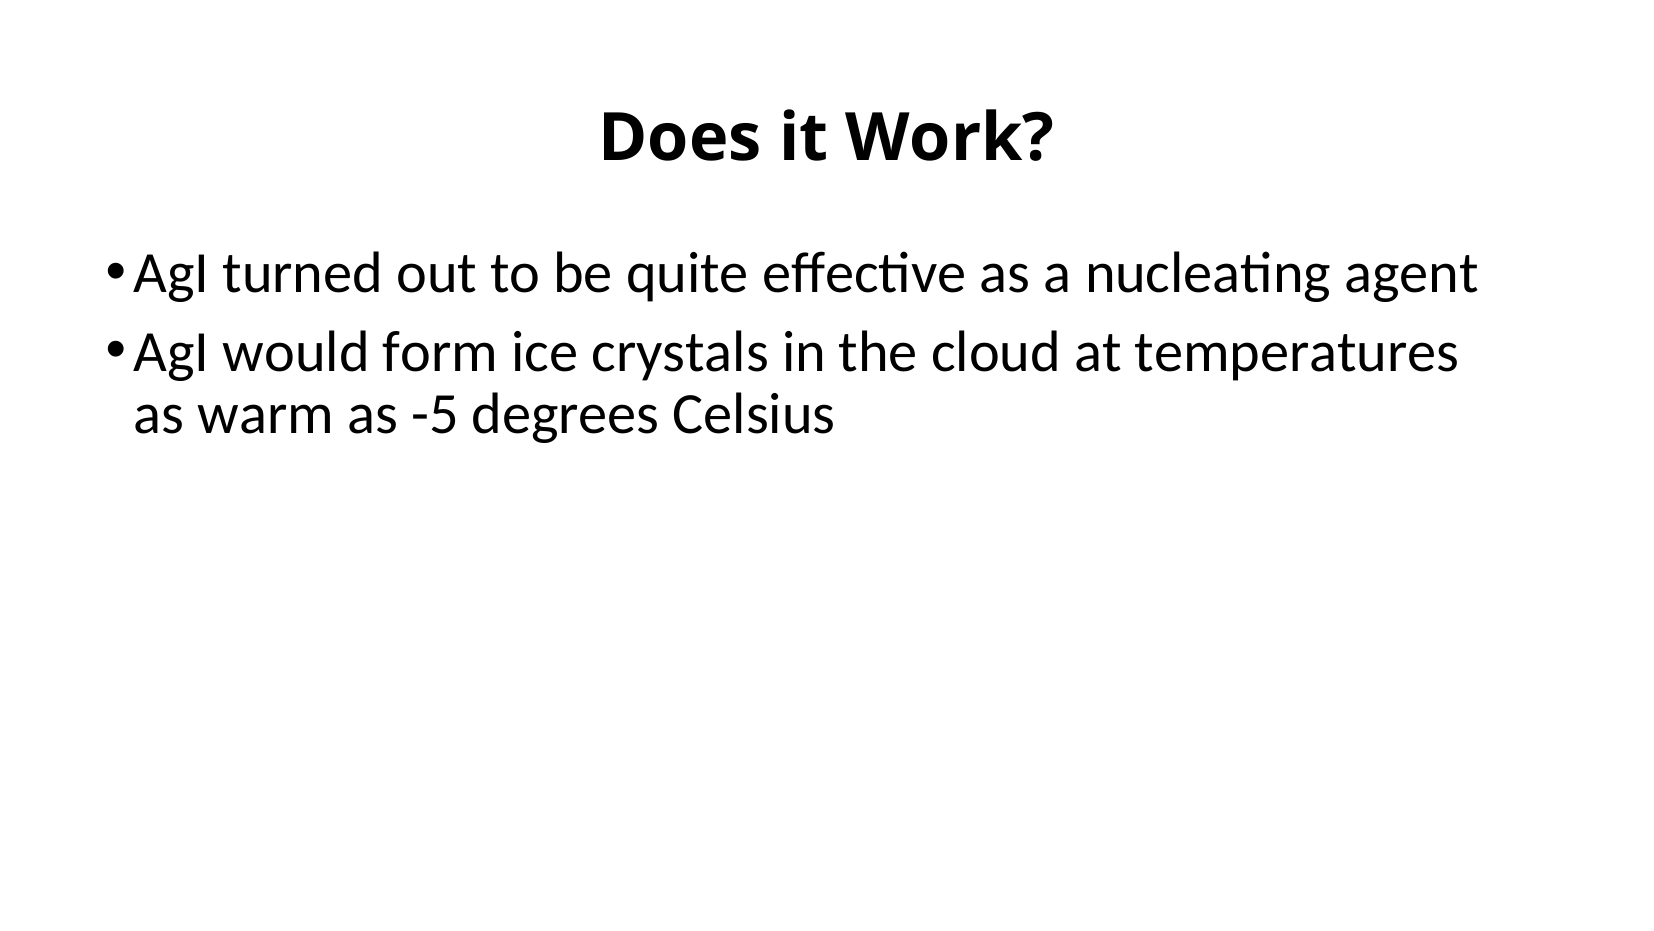

# Does it Work?
AgI turned out to be quite effective as a nucleating agent
AgI would form ice crystals in the cloud at temperatures as warm as -5 degrees Celsius